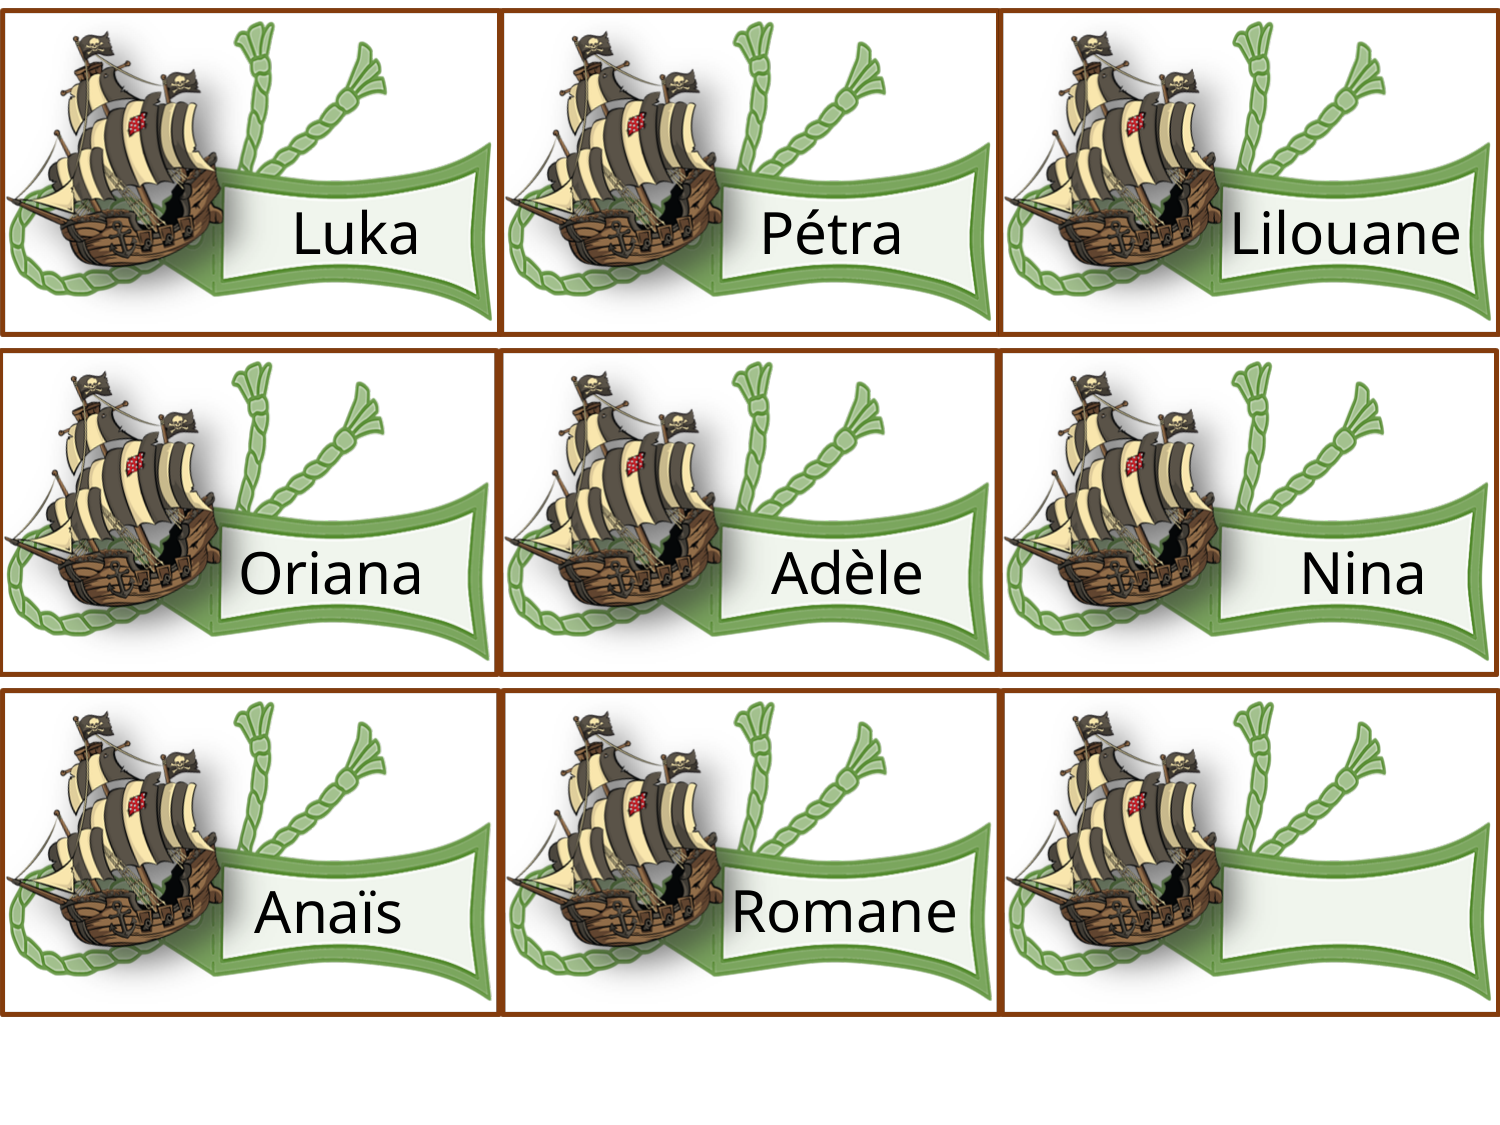

Luka
Pétra
Lilouane
Oriana
Adèle
Nina
Romane
Anaïs